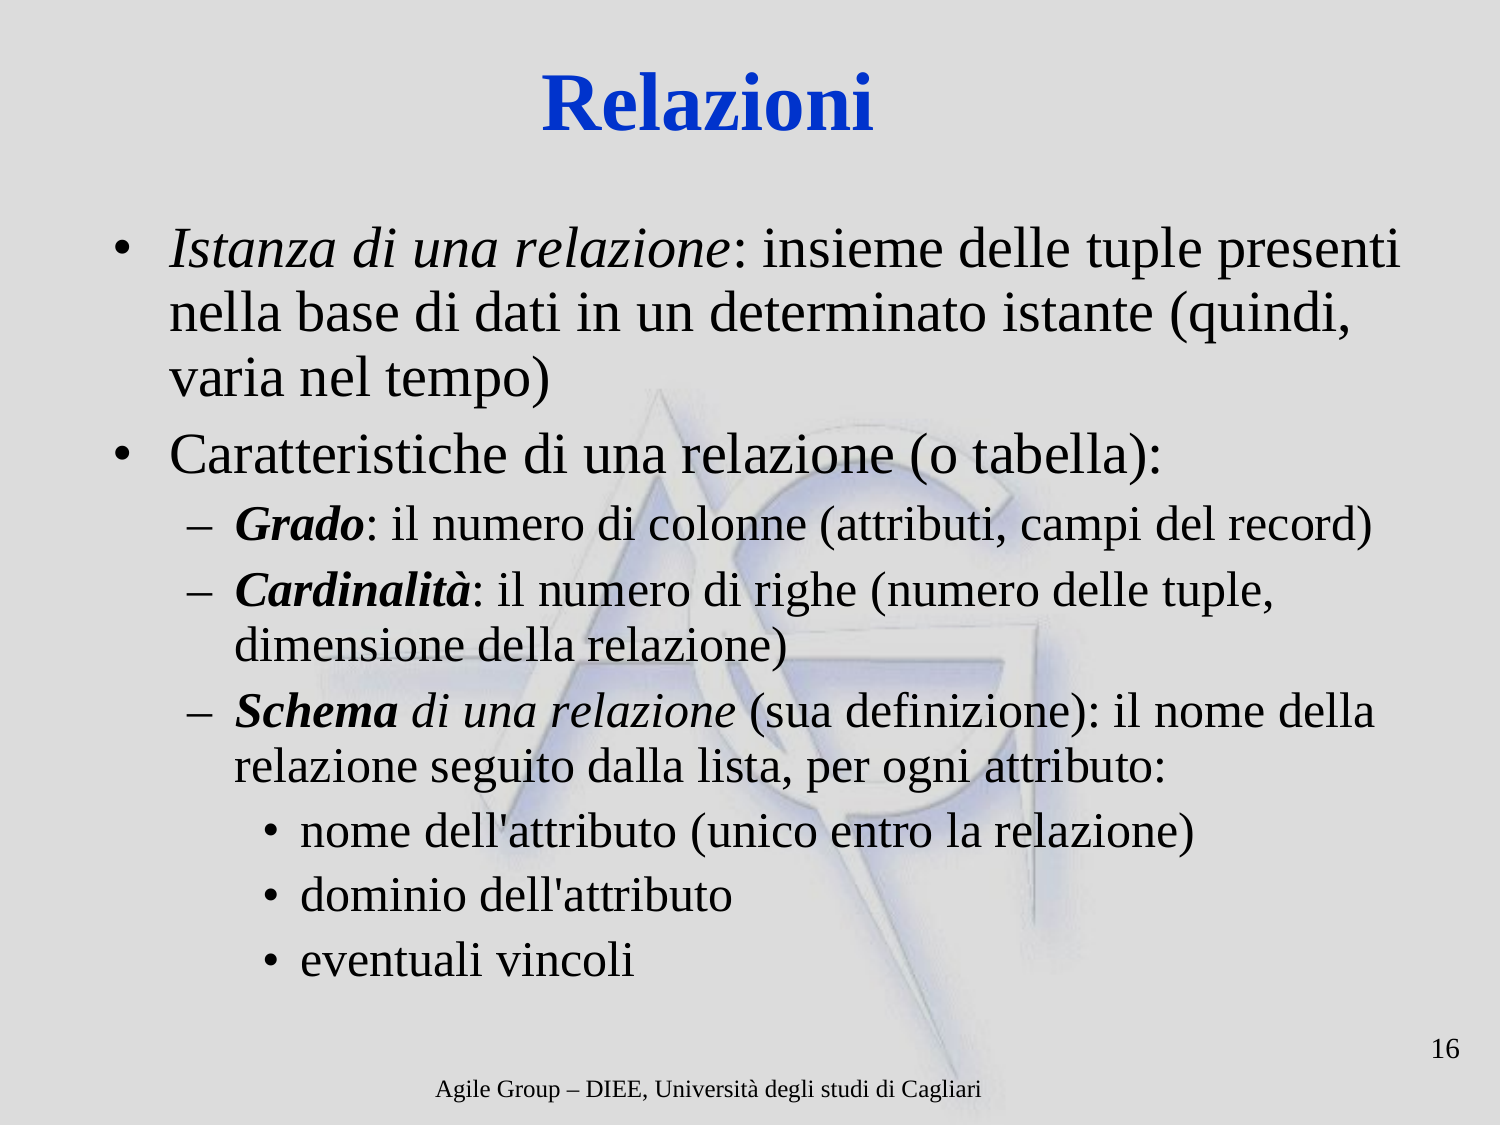

# Relazioni
Istanza di una relazione: insieme delle tuple presenti nella base di dati in un determinato istante (quindi, varia nel tempo)
Caratteristiche di una relazione (o tabella):
Grado: il numero di colonne (attributi, campi del record)
Cardinalità: il numero di righe (numero delle tuple, dimensione della relazione)
Schema di una relazione (sua definizione): il nome della relazione seguito dalla lista, per ogni attributo:
nome dell'attributo (unico entro la relazione)
dominio dell'attributo
eventuali vincoli
16